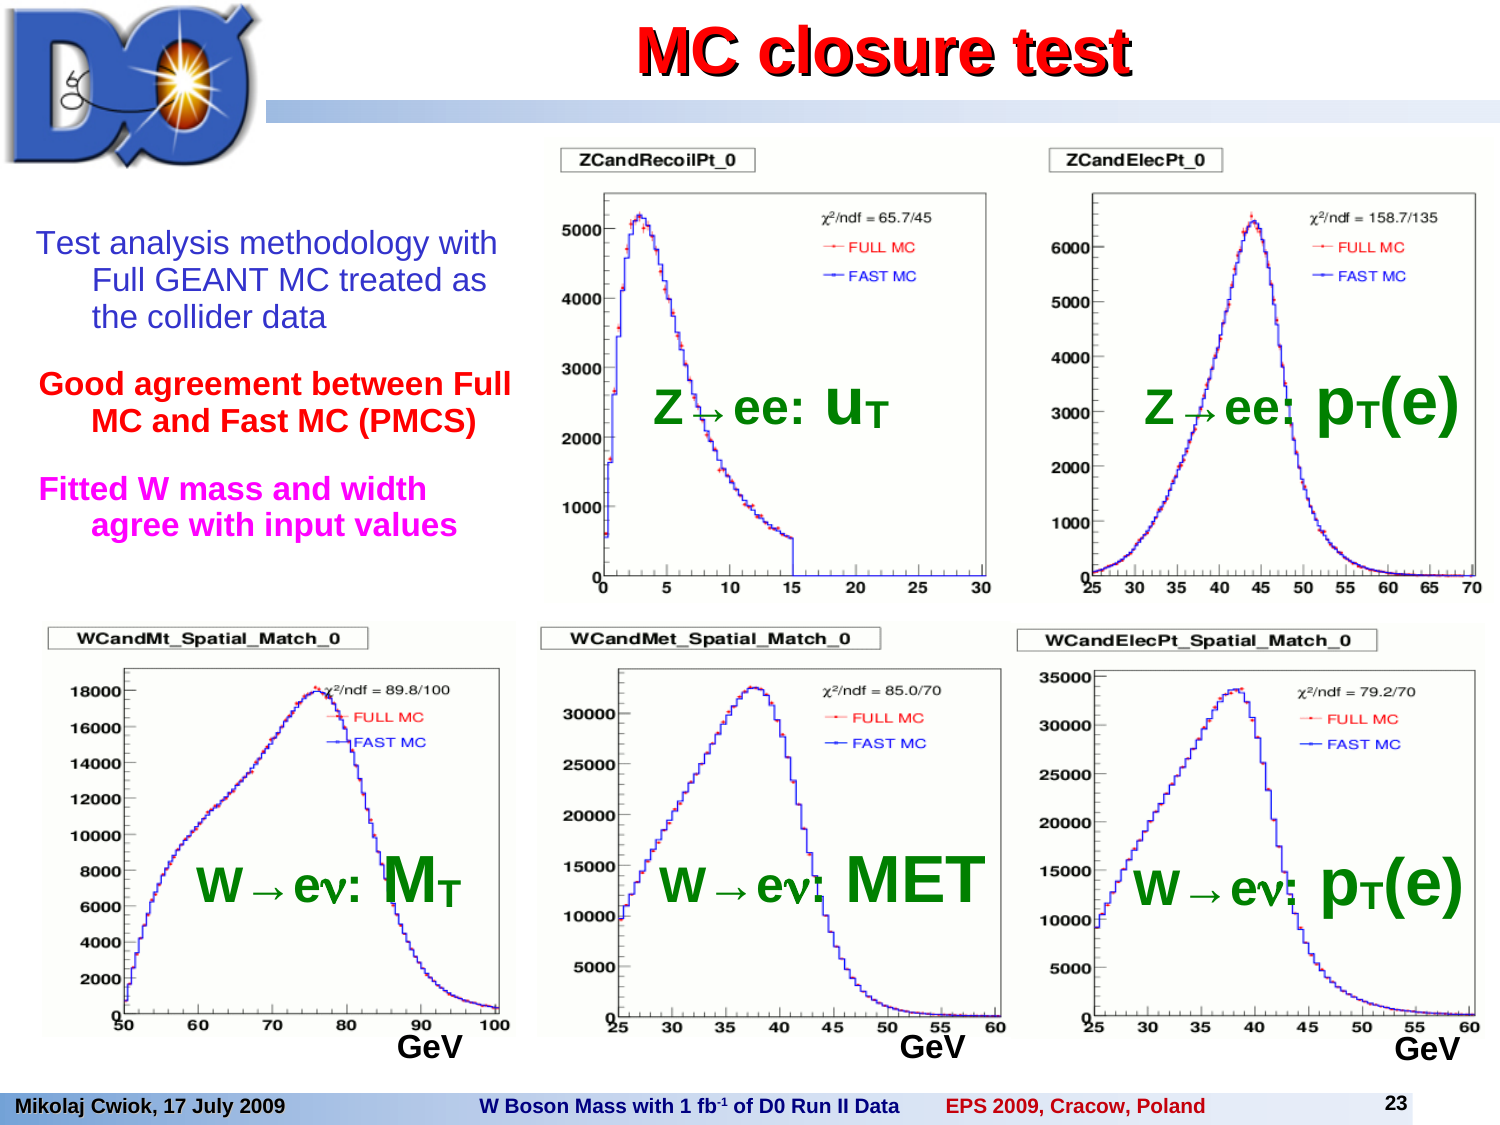

# MC closure test
Test analysis methodology with Full GEANT MC treated as the collider data
Good agreement between Full MC and Fast MC (PMCS)
Fitted W mass and width agree with input values
Z→ee: uT
Z→ee: pT(e)
W→en: MT
W→en: MET
W→en: pT(e)
GeV
GeV
GeV
23